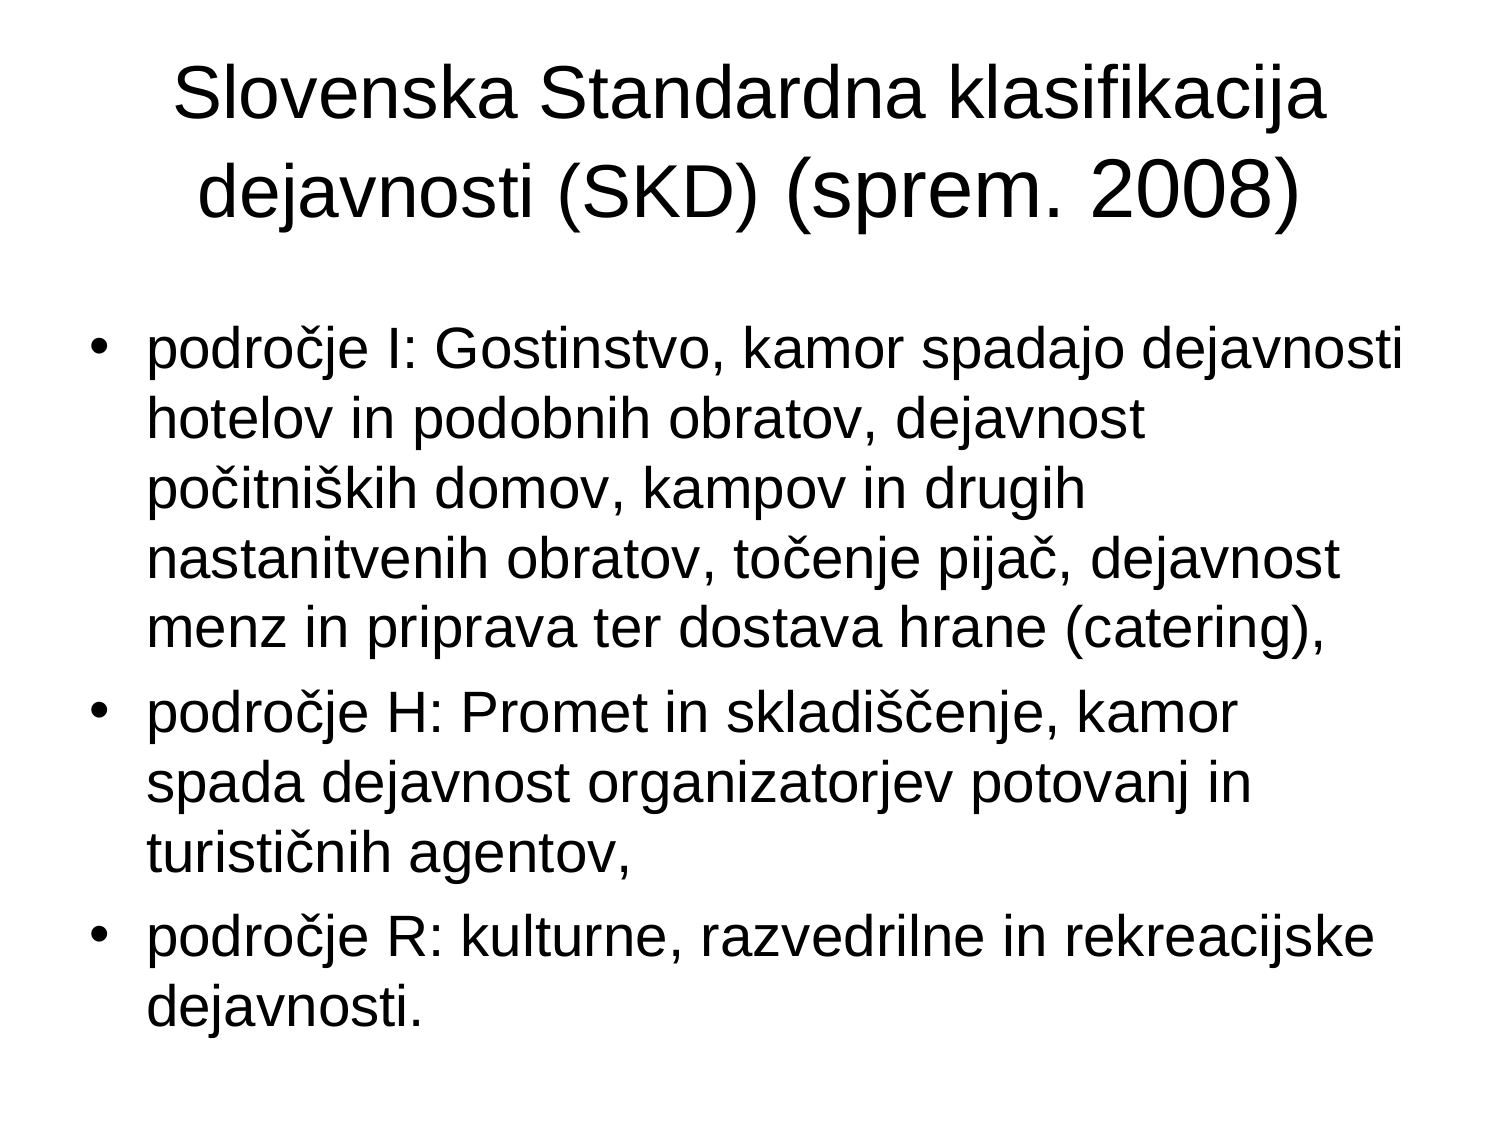

# Slovenska Standardna klasifikacija dejavnosti (SKD) (sprem. 2008)
področje I: Gostinstvo, kamor spadajo dejavnosti hotelov in podobnih obratov, dejavnost počitniških domov, kampov in drugih nastanitvenih obratov, točenje pijač, dejavnost menz in priprava ter dostava hrane (catering),
področje H: Promet in skladiščenje, kamor spada dejavnost organizatorjev potovanj in turističnih agentov,
področje R: kulturne, razvedrilne in rekreacijske dejavnosti.